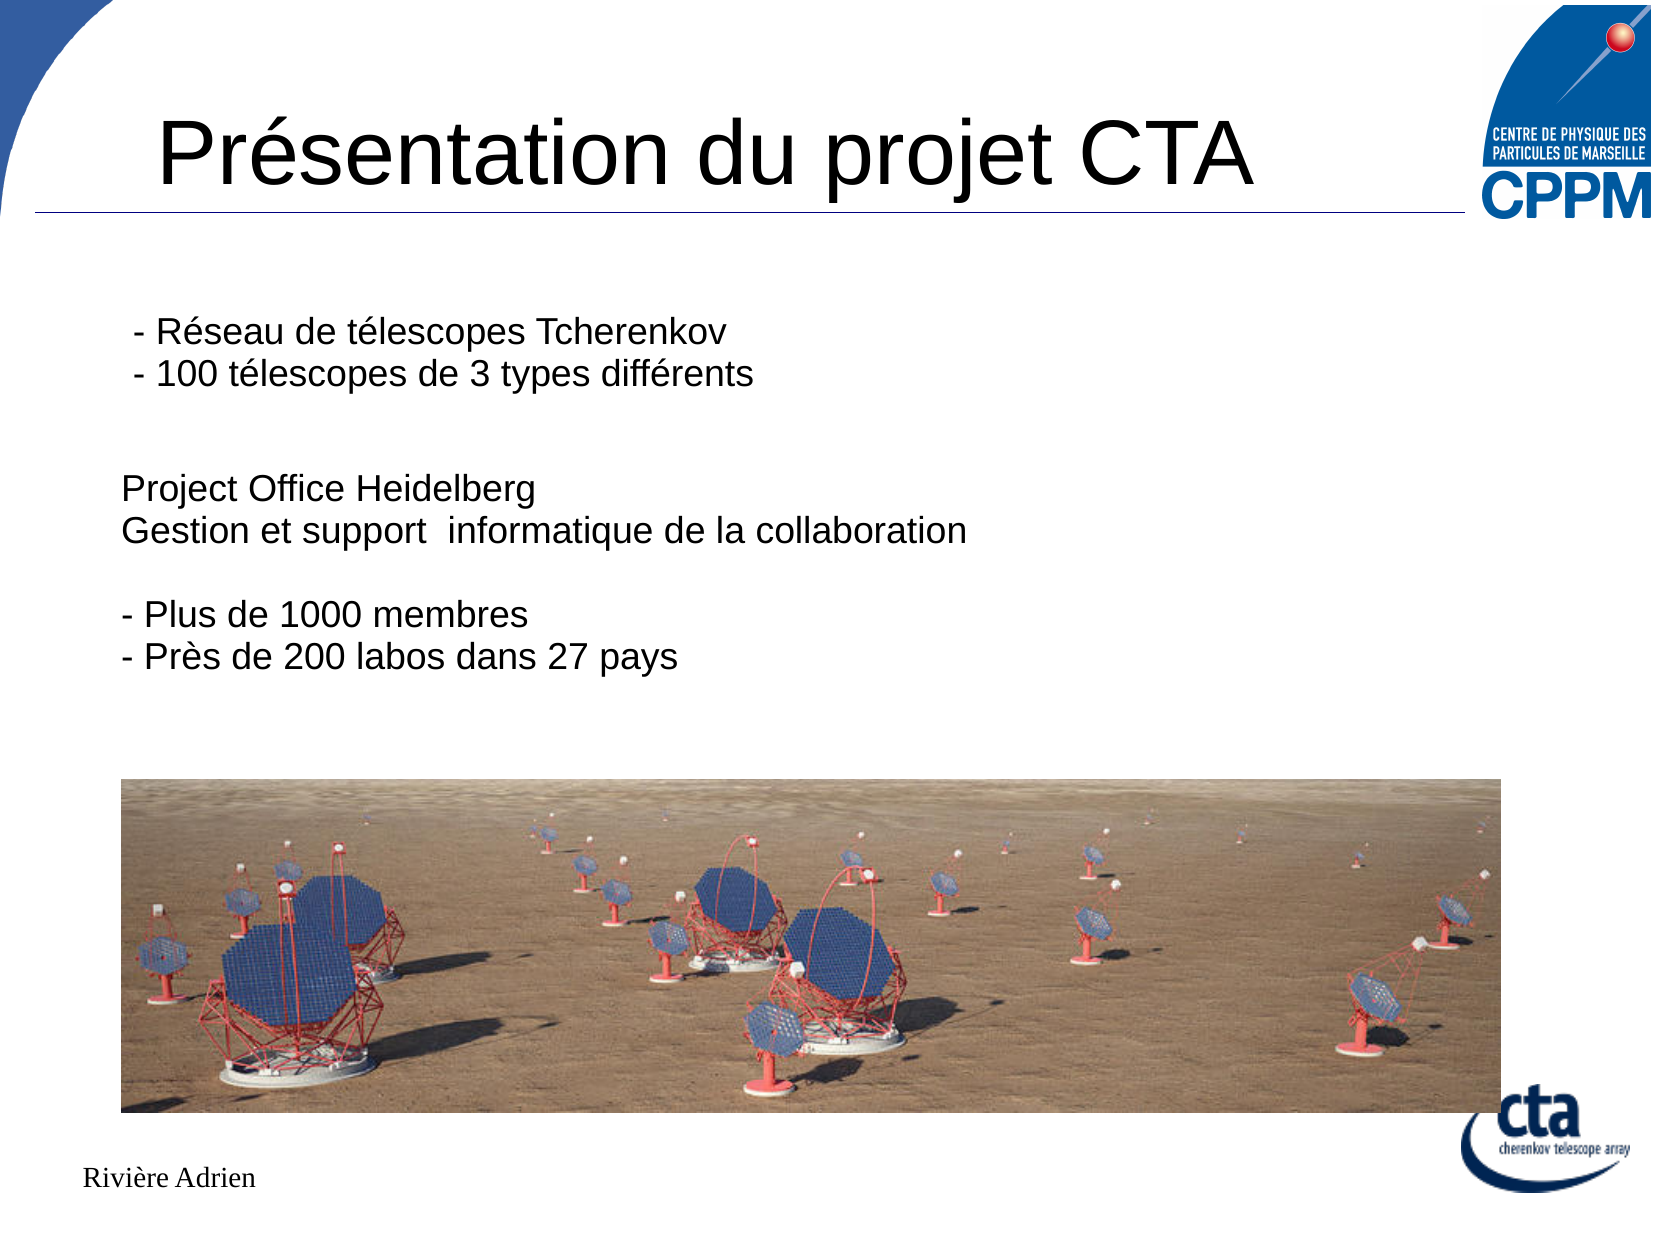

#
Présentation du projet CTA
- Réseau de télescopes Tcherenkov
- 100 télescopes de 3 types différents
Project Office Heidelberg
Gestion et support informatique de la collaboration
- Plus de 1000 membres
- Près de 200 labos dans 27 pays